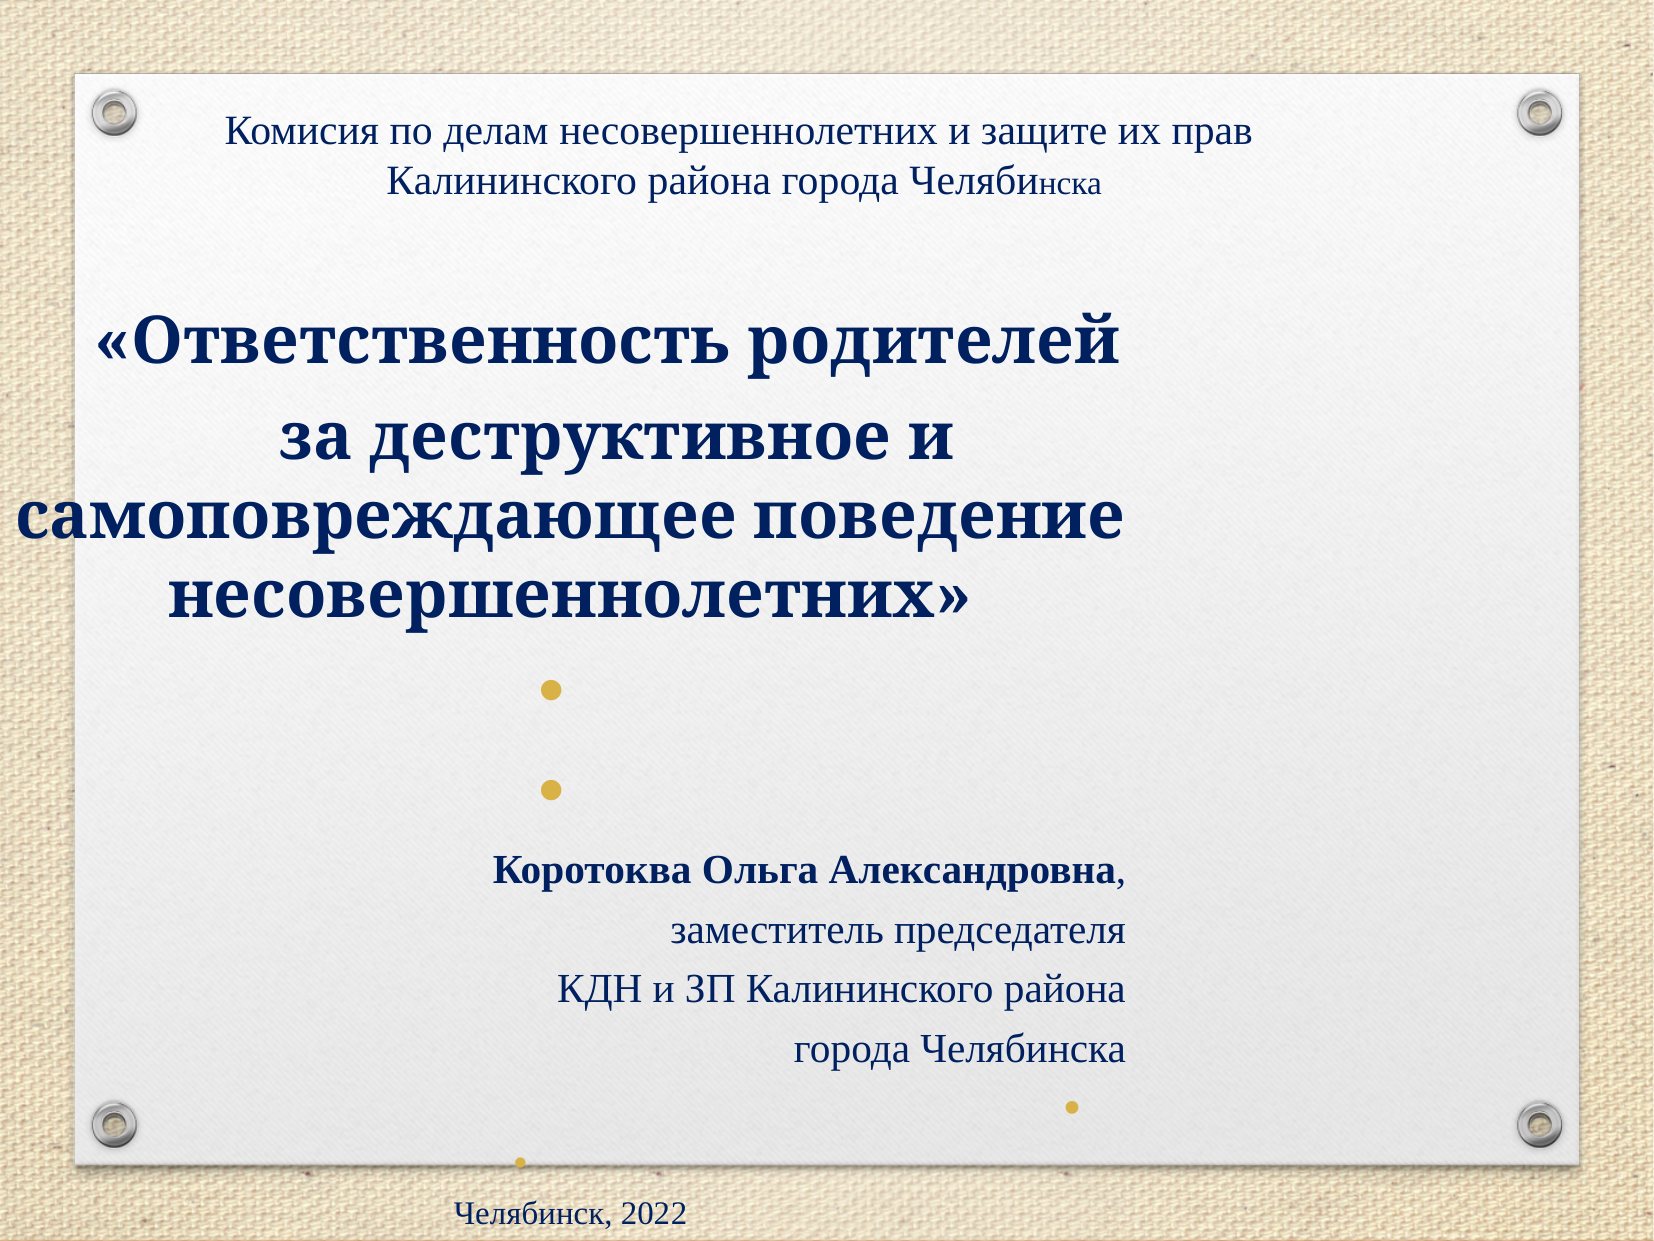

# Комисия по делам несовершеннолетних и защите их прав Калининского района города Челябинска
«Ответственность родителей
 за деструктивное и самоповреждающее поведение несовершеннолетних»
Коротоква Ольга Александровна,
заместитель председателя
КДН и ЗП Калининского района
города Челябинска
Челябинск, 2022